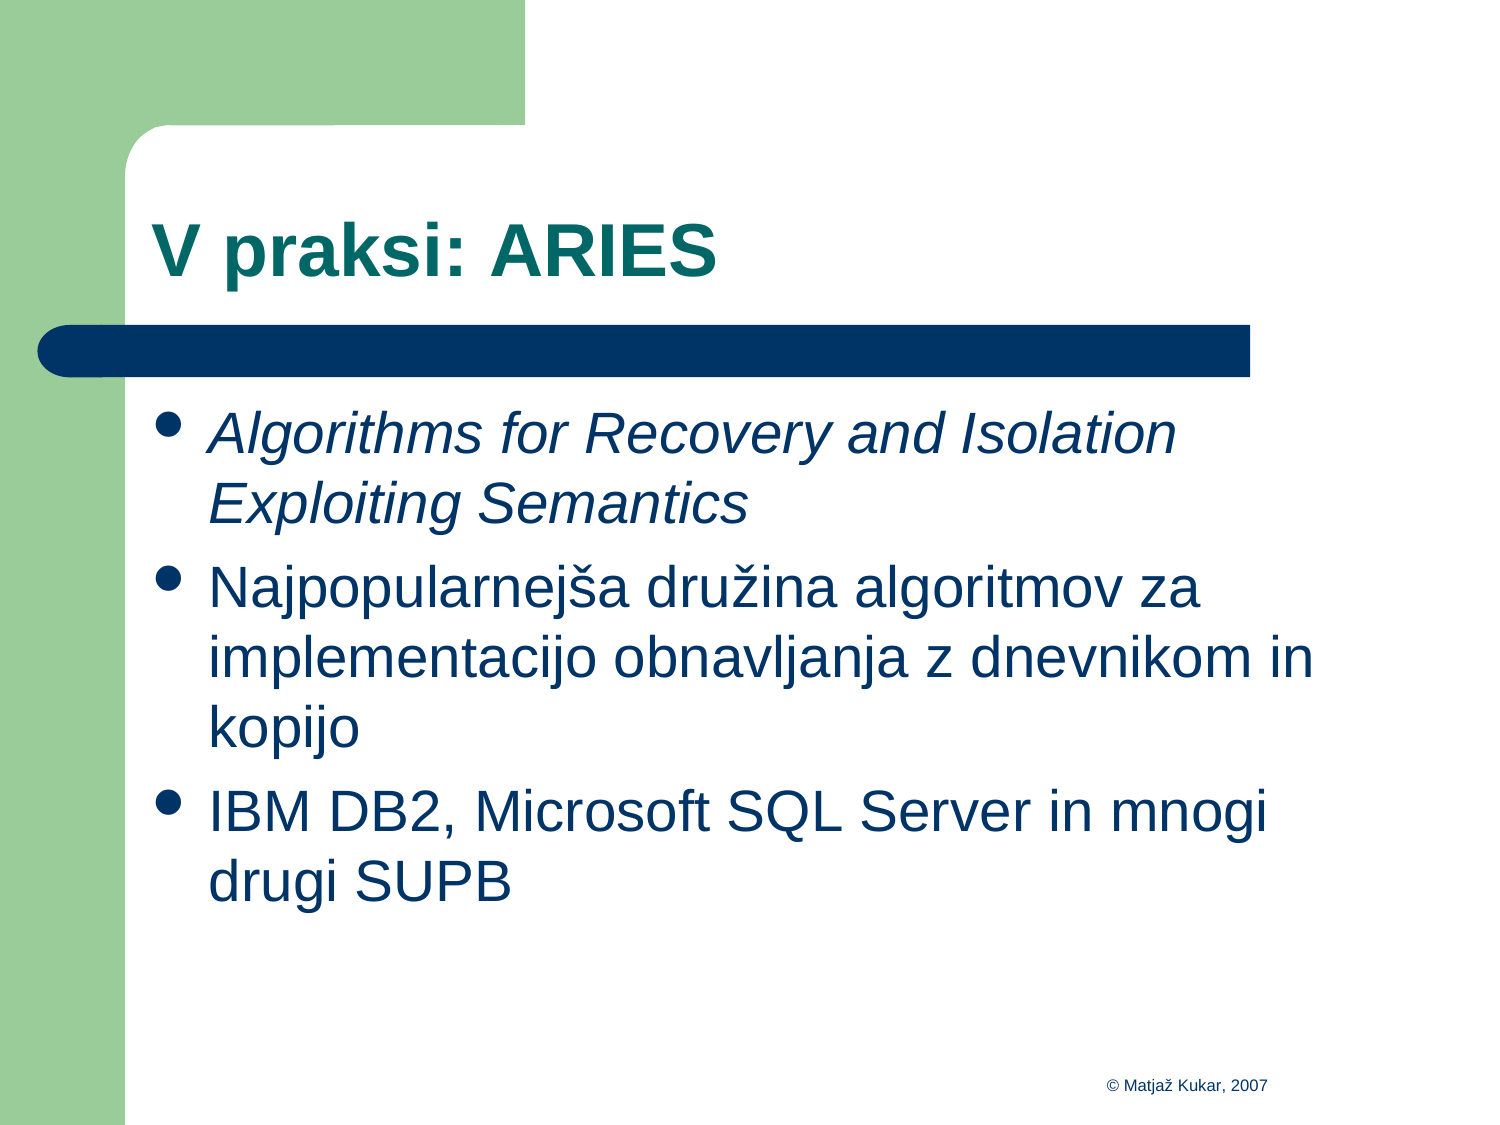

# V praksi: ARIES
Algorithms for Recovery and Isolation Exploiting Semantics
Najpopularnejša družina algoritmov za implementacijo obnavljanja z dnevnikom in kopijo
IBM DB2, Microsoft SQL Server in mnogi drugi SUPB
© Matjaž Kukar, 2007